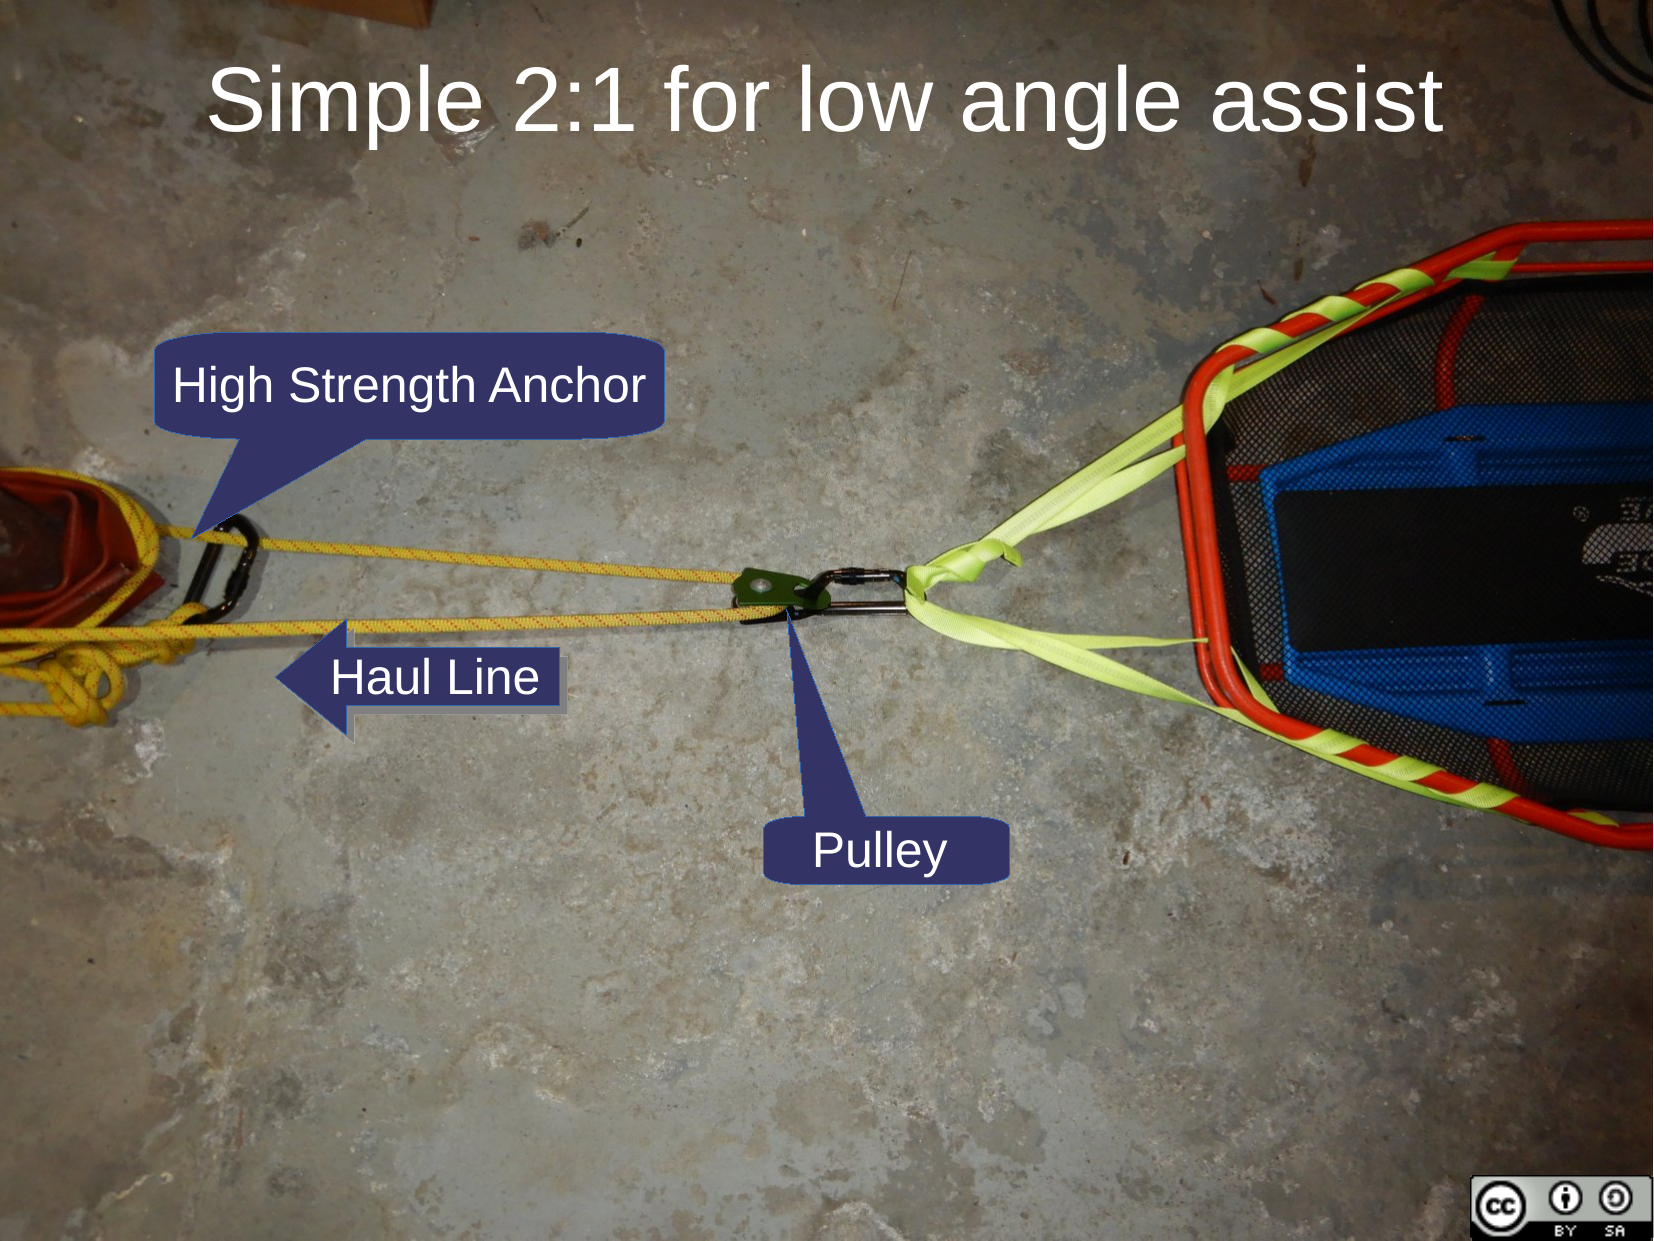

# Simple 2:1 for low angle assist
High Strength Anchor
Haul Line
Pulley